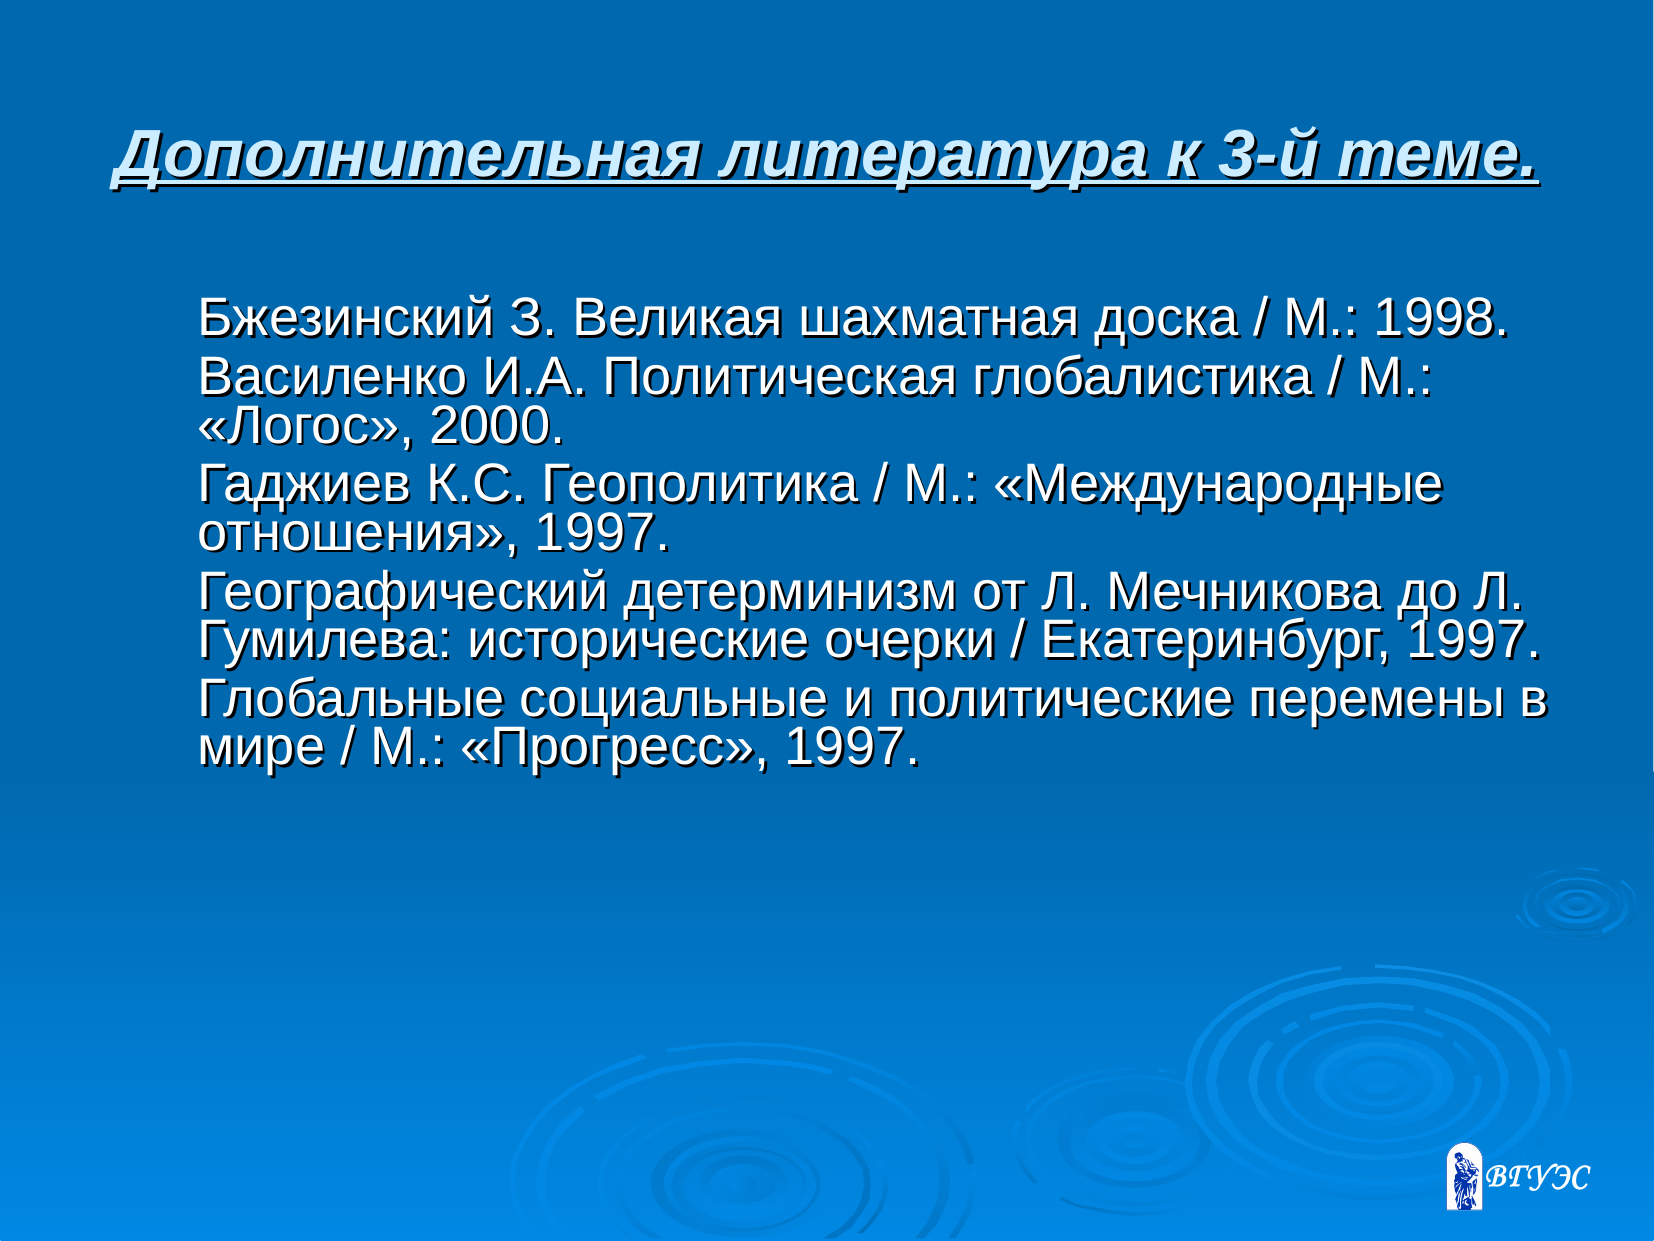

# Дополнительная литература к 3-й теме.
Бжезинский З. Великая шахматная доска / М.: 1998.
Василенко И.А. Политическая глобалистика / М.: «Логос», 2000.
Гаджиев К.С. Геополитика / М.: «Международные отношения», 1997.
Географический детерминизм от Л. Мечникова до Л. Гумилева: исторические очерки / Екатеринбург, 1997.
Глобальные социальные и политические перемены в мире / М.: «Прогресс», 1997.